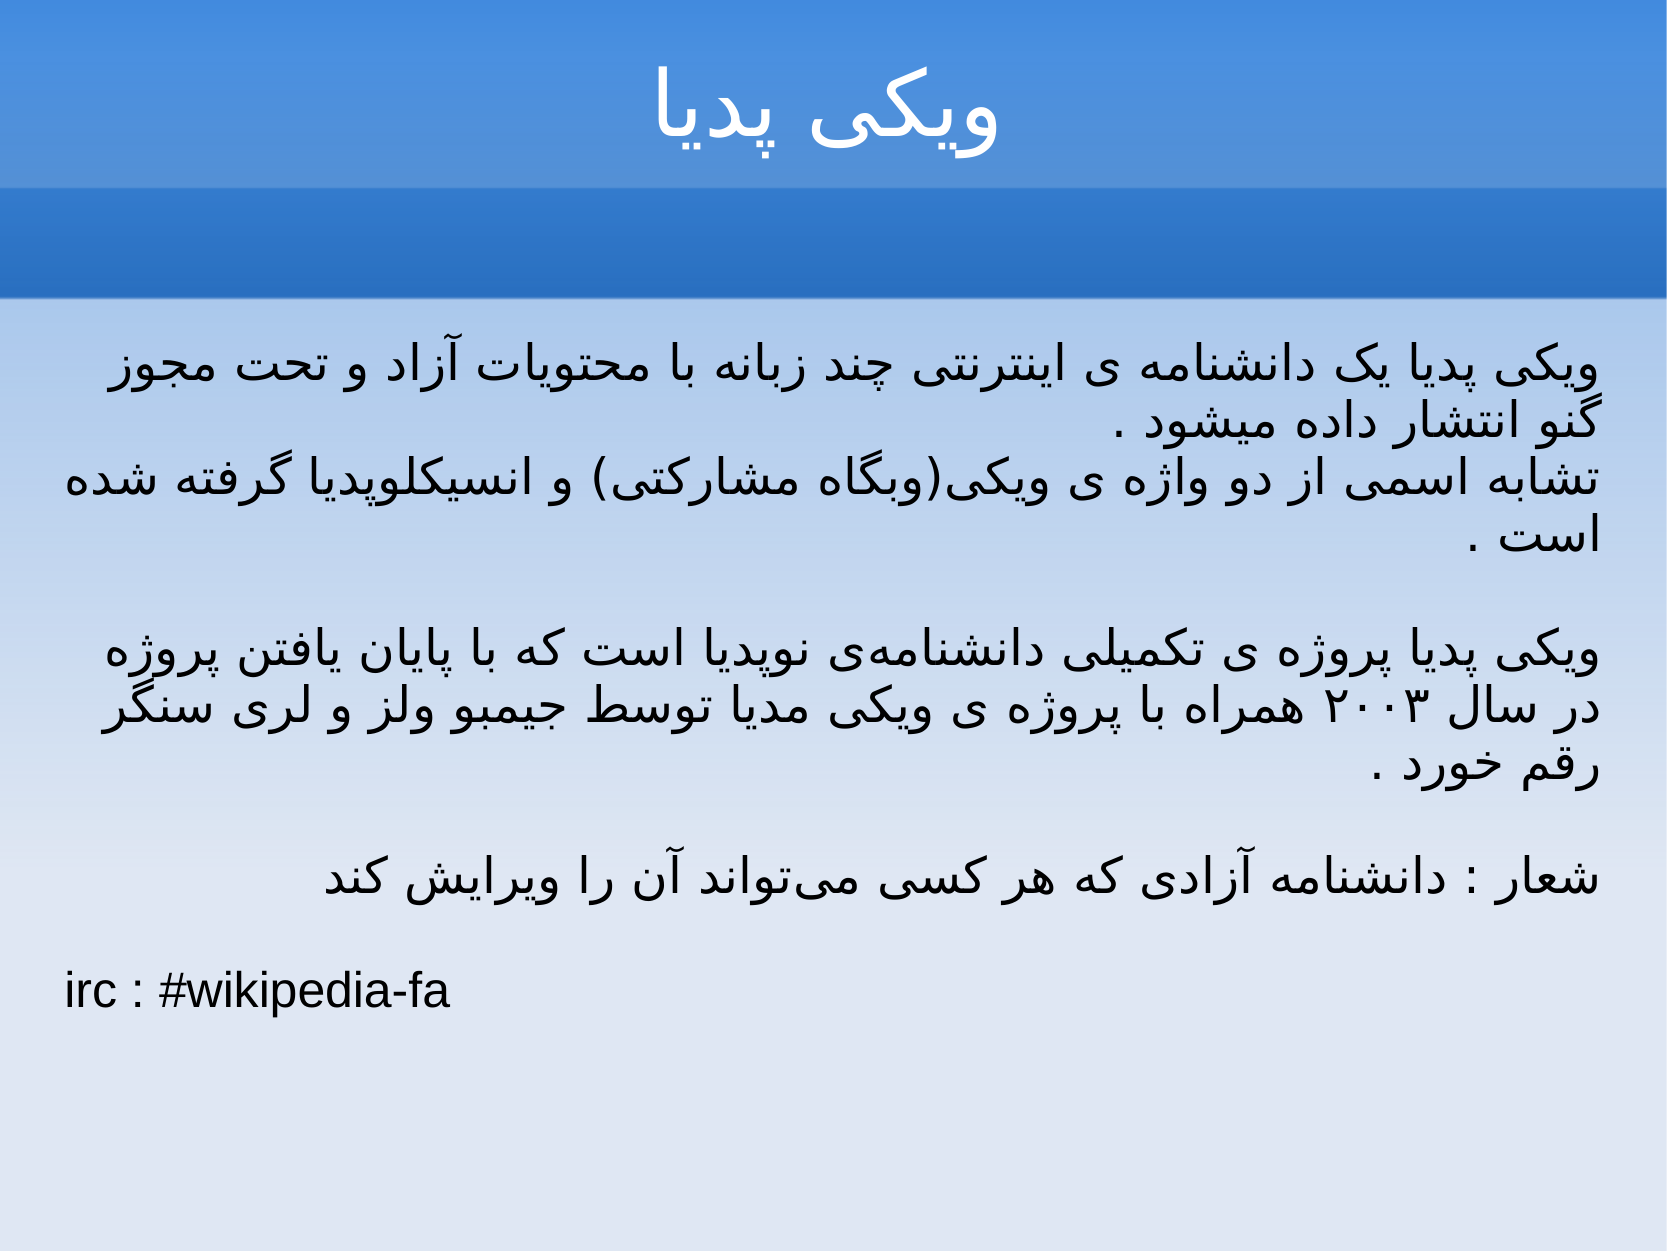

# ویکی پدیا
ویکی پدیا یک دانشنامه ی اینترنتی چند زبانه با محتویات آزاد و تحت مجوز گنو انتشار داده میشود .
تشابه اسمی از دو واژه ی ویکی(وبگاه مشارکتی) و انسیکلوپدیا گرفته شده است .
ویکی پدیا پروژه ی تکمیلی دانشنامه‌ی نوپدیا است که با پایان یافتن پروژه در سال ۲۰۰۳ همراه با پروژه ی ویکی مدیا توسط جیمبو ولز و لری سنگر رقم خورد .
شعار : دانشنامه آزادی که هر کسی می‌تواند آن را ویرایش کند
irc : #wikipedia-fa